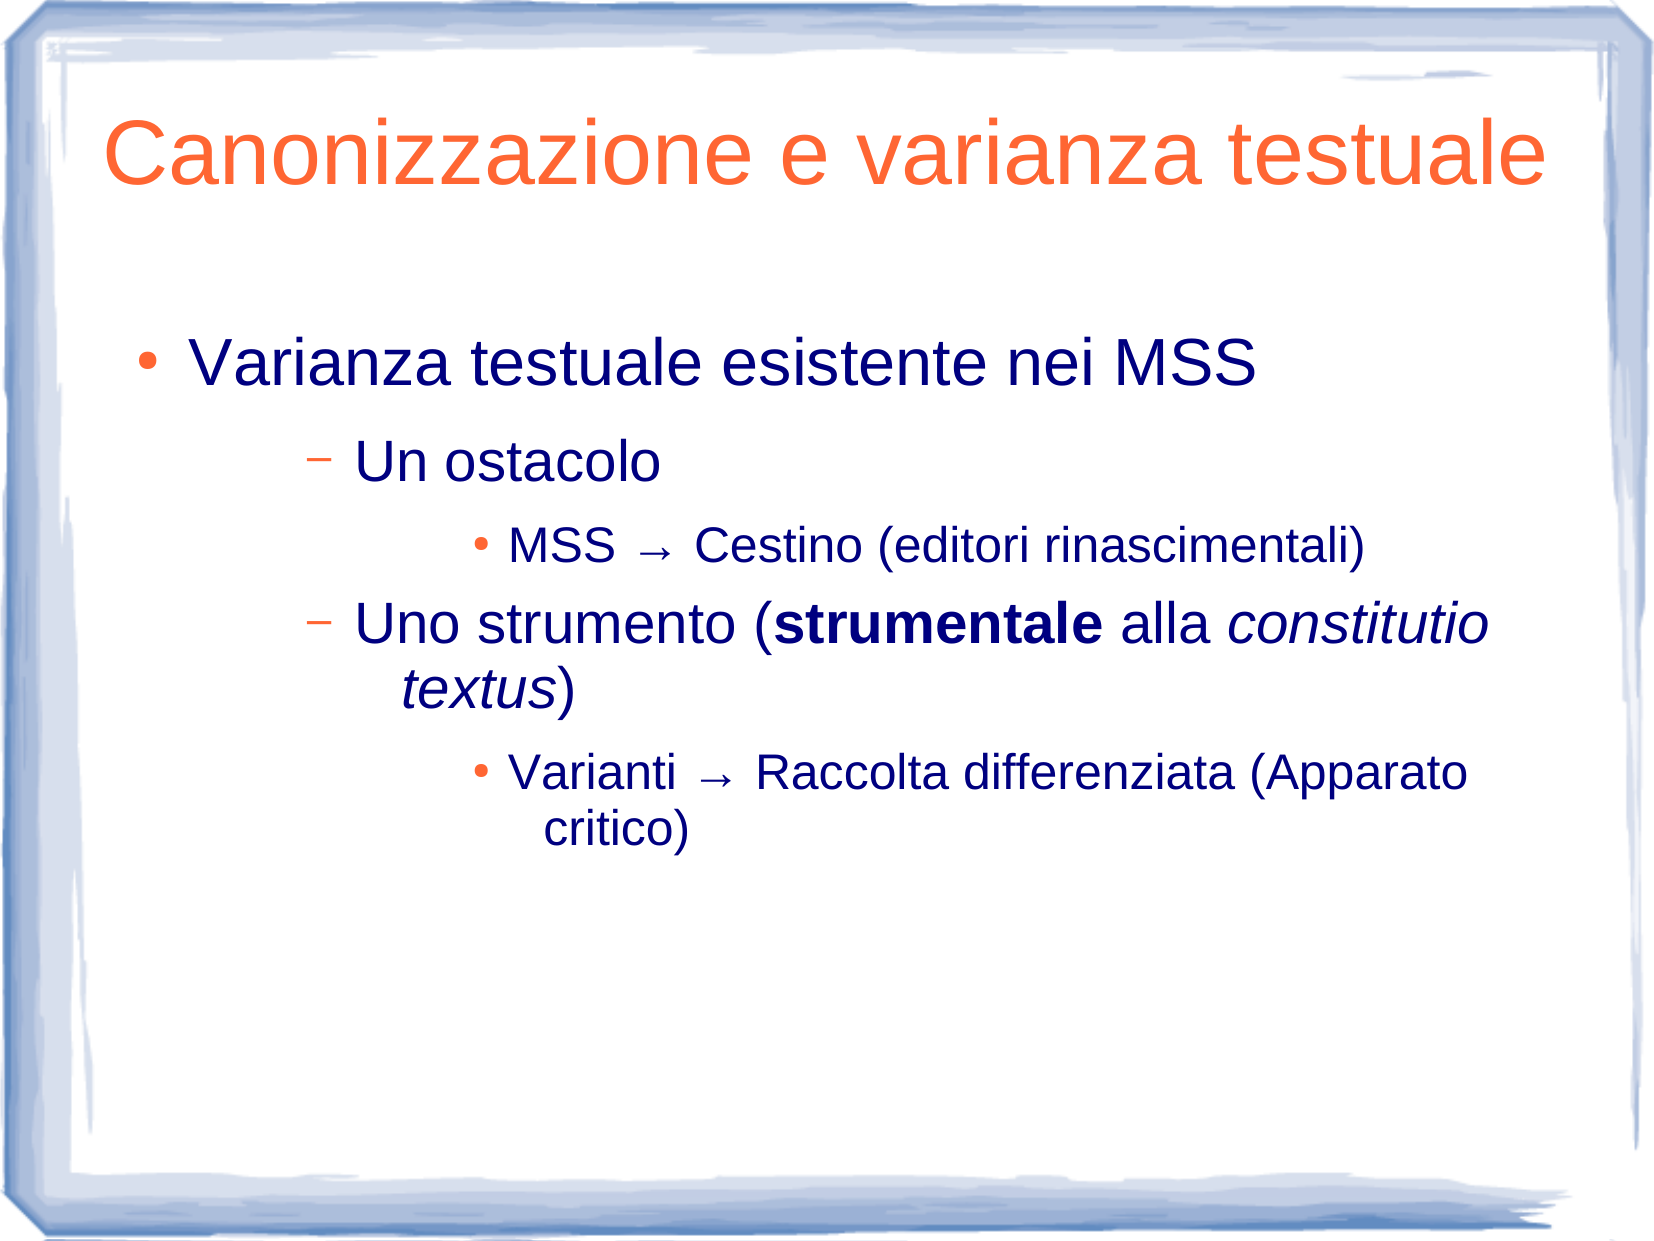

# Canonizzazione e varianza testuale
Varianza testuale esistente nei MSS
Un ostacolo
MSS → Cestino (editori rinascimentali)
Uno strumento (strumentale alla constitutio textus)
Varianti → Raccolta differenziata (Apparato critico)